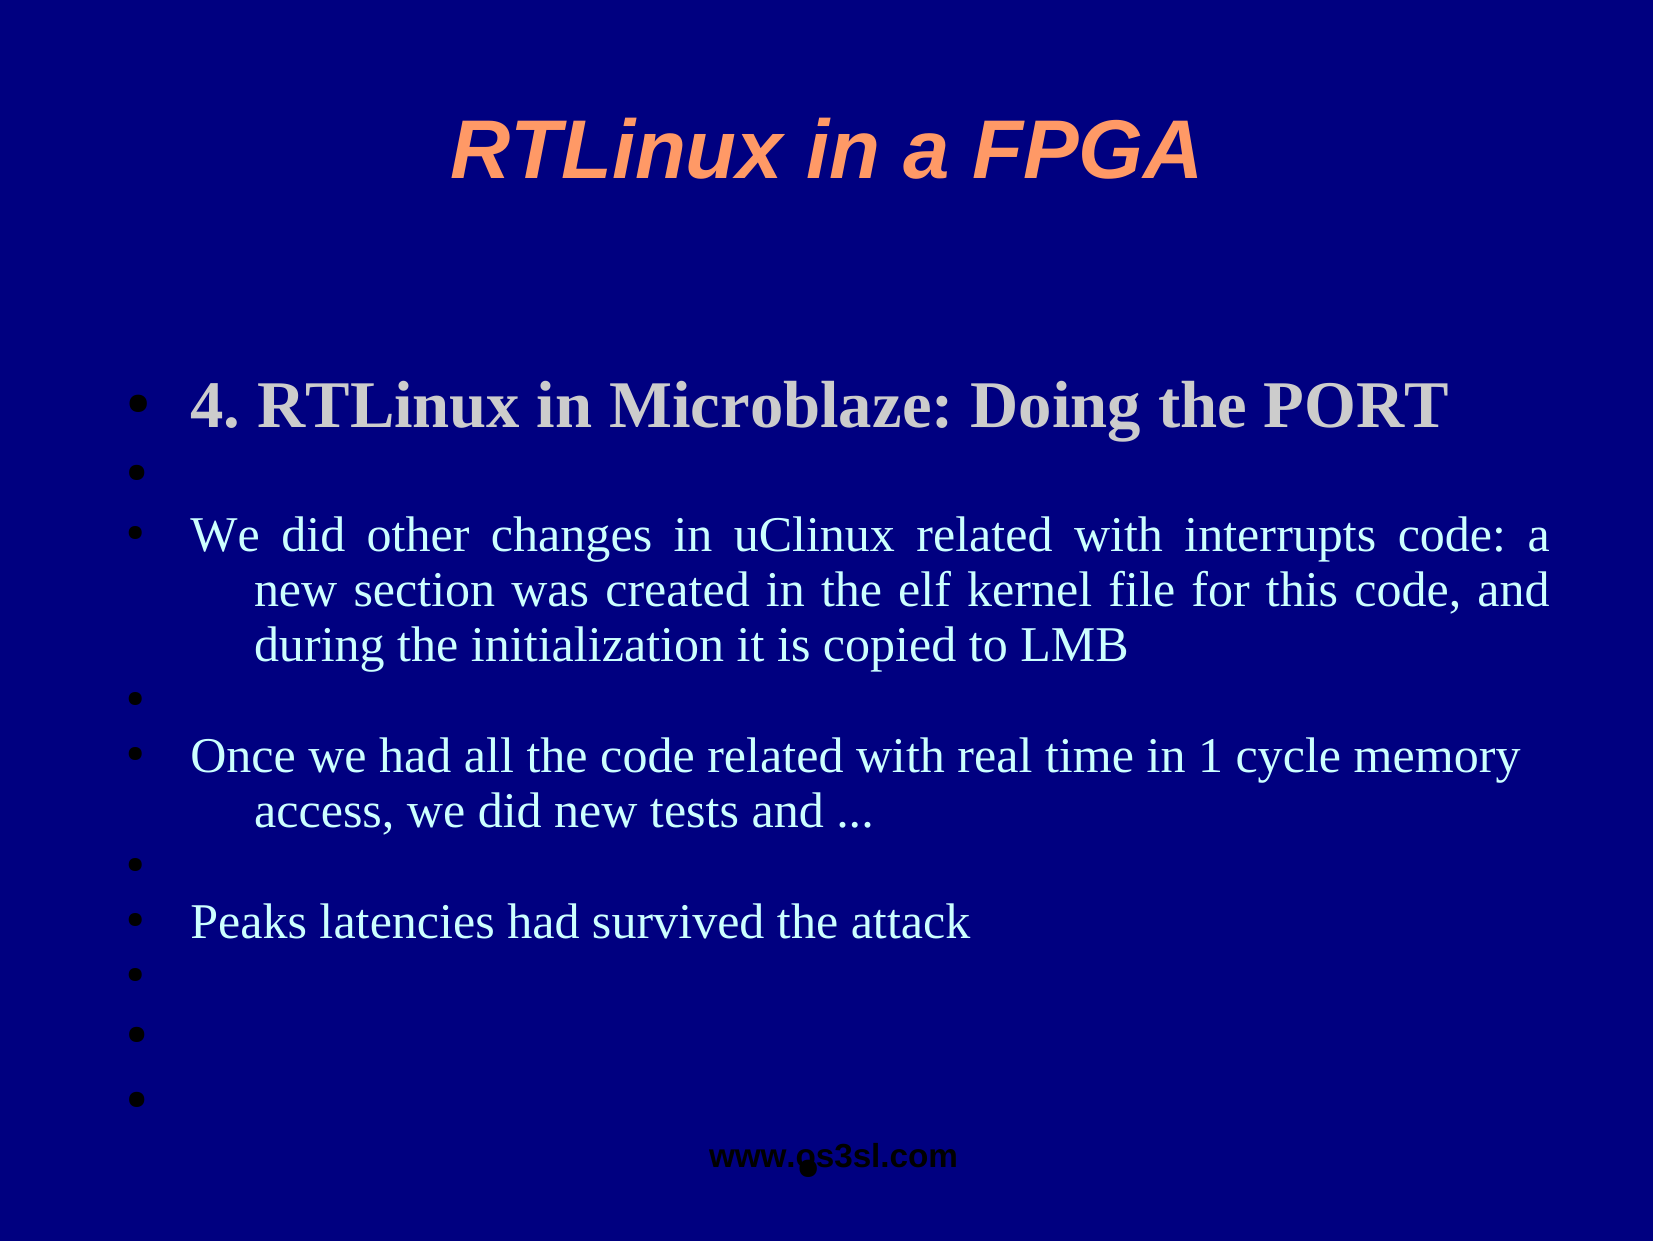

# RTLinux in a FPGA
4. RTLinux in Microblaze: Doing the PORT
We did other changes in uClinux related with interrupts code: a new section was created in the elf kernel file for this code, and during the initialization it is copied to LMB
Once we had all the code related with real time in 1 cycle memory access, we did new tests and ...
Peaks latencies had survived the attack
www.os3sl.com